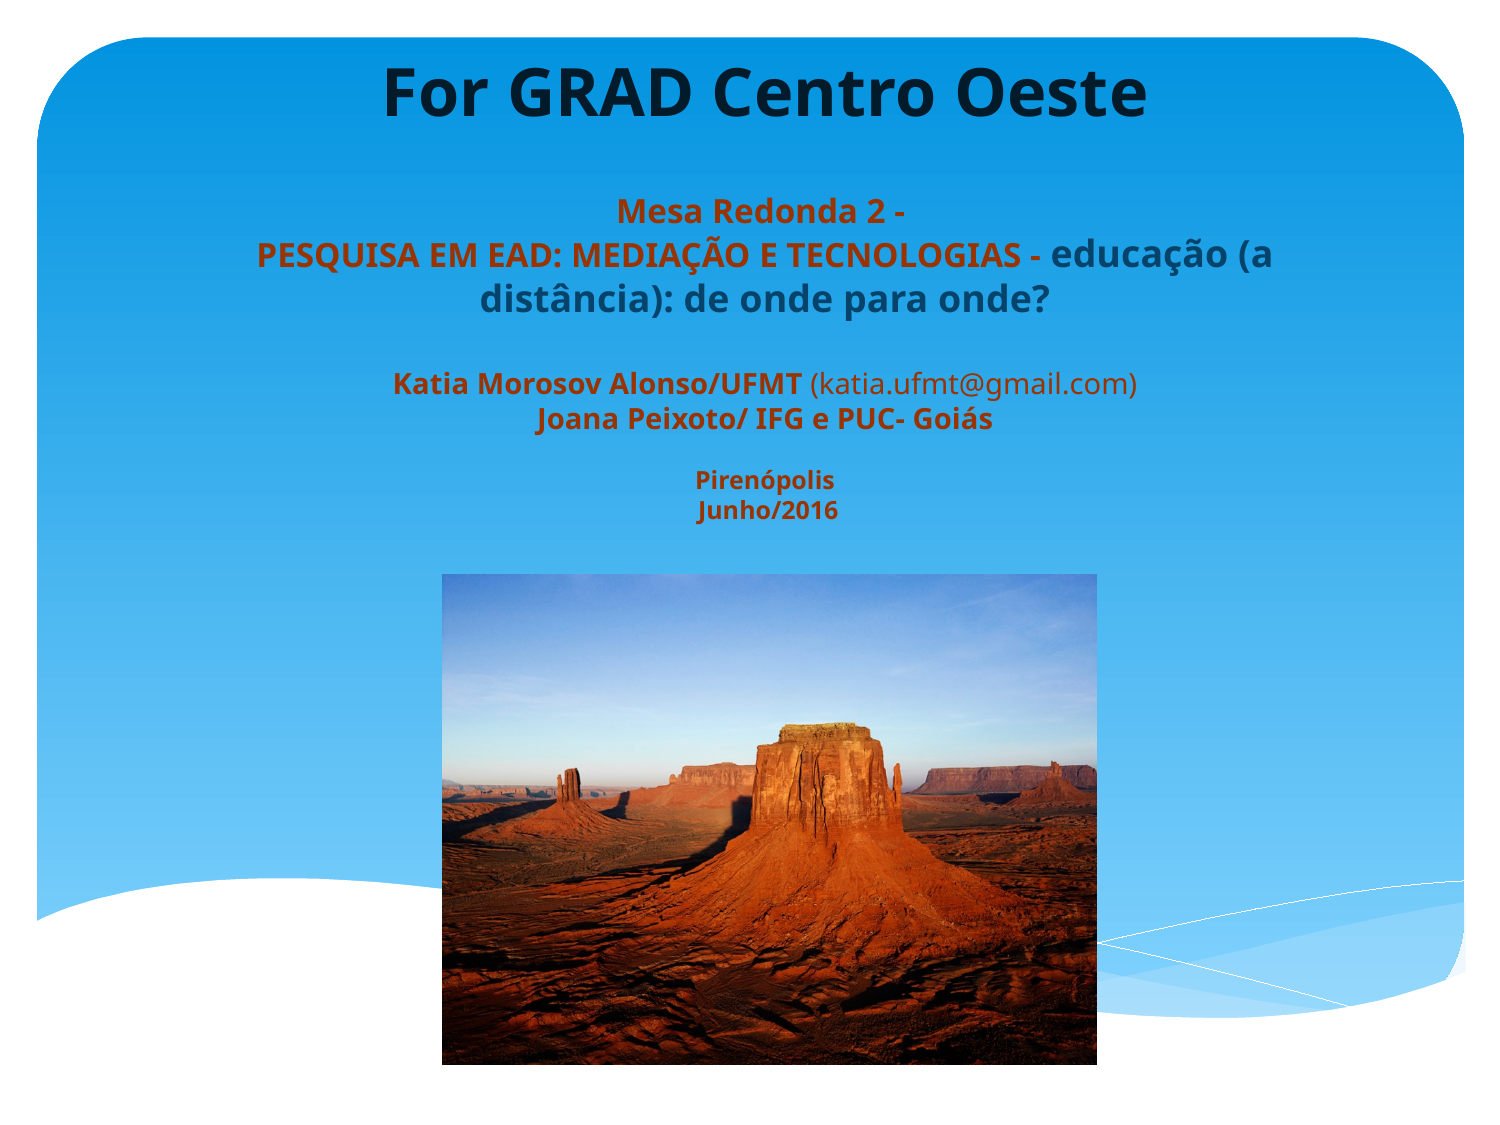

For GRAD Centro Oeste
Mesa Redonda 2 -
PESQUISA EM EAD: MEDIAÇÃO E TECNOLOGIAS - educação (a distância): de onde para onde?
Katia Morosov Alonso/UFMT (katia.ufmt@gmail.com)
Joana Peixoto/ IFG e PUC- Goiás
Pirenópolis
 Junho/2016